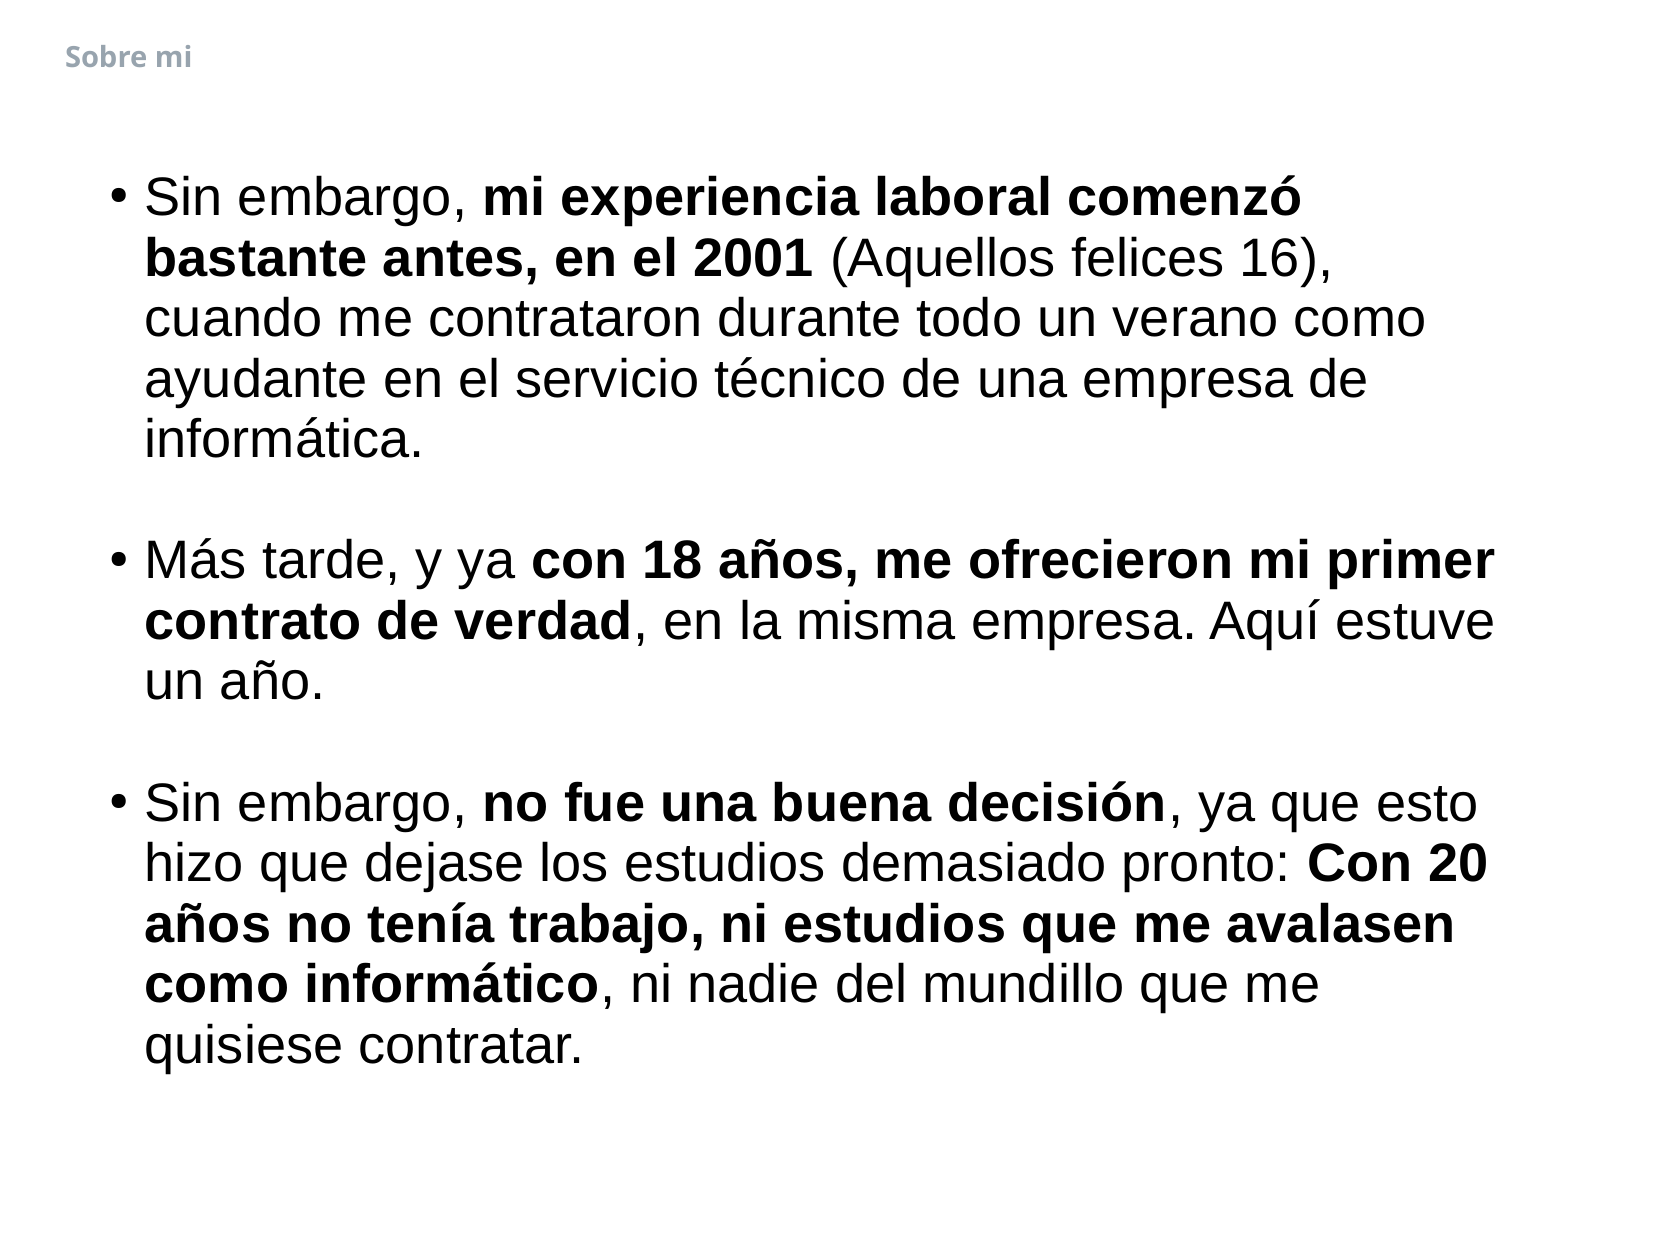

Sobre mi
Sin embargo, mi experiencia laboral comenzó bastante antes, en el 2001 (Aquellos felices 16), cuando me contrataron durante todo un verano como ayudante en el servicio técnico de una empresa de informática.
Más tarde, y ya con 18 años, me ofrecieron mi primer contrato de verdad, en la misma empresa. Aquí estuve un año.
Sin embargo, no fue una buena decisión, ya que esto hizo que dejase los estudios demasiado pronto: Con 20 años no tenía trabajo, ni estudios que me avalasen como informático, ni nadie del mundillo que me quisiese contratar.